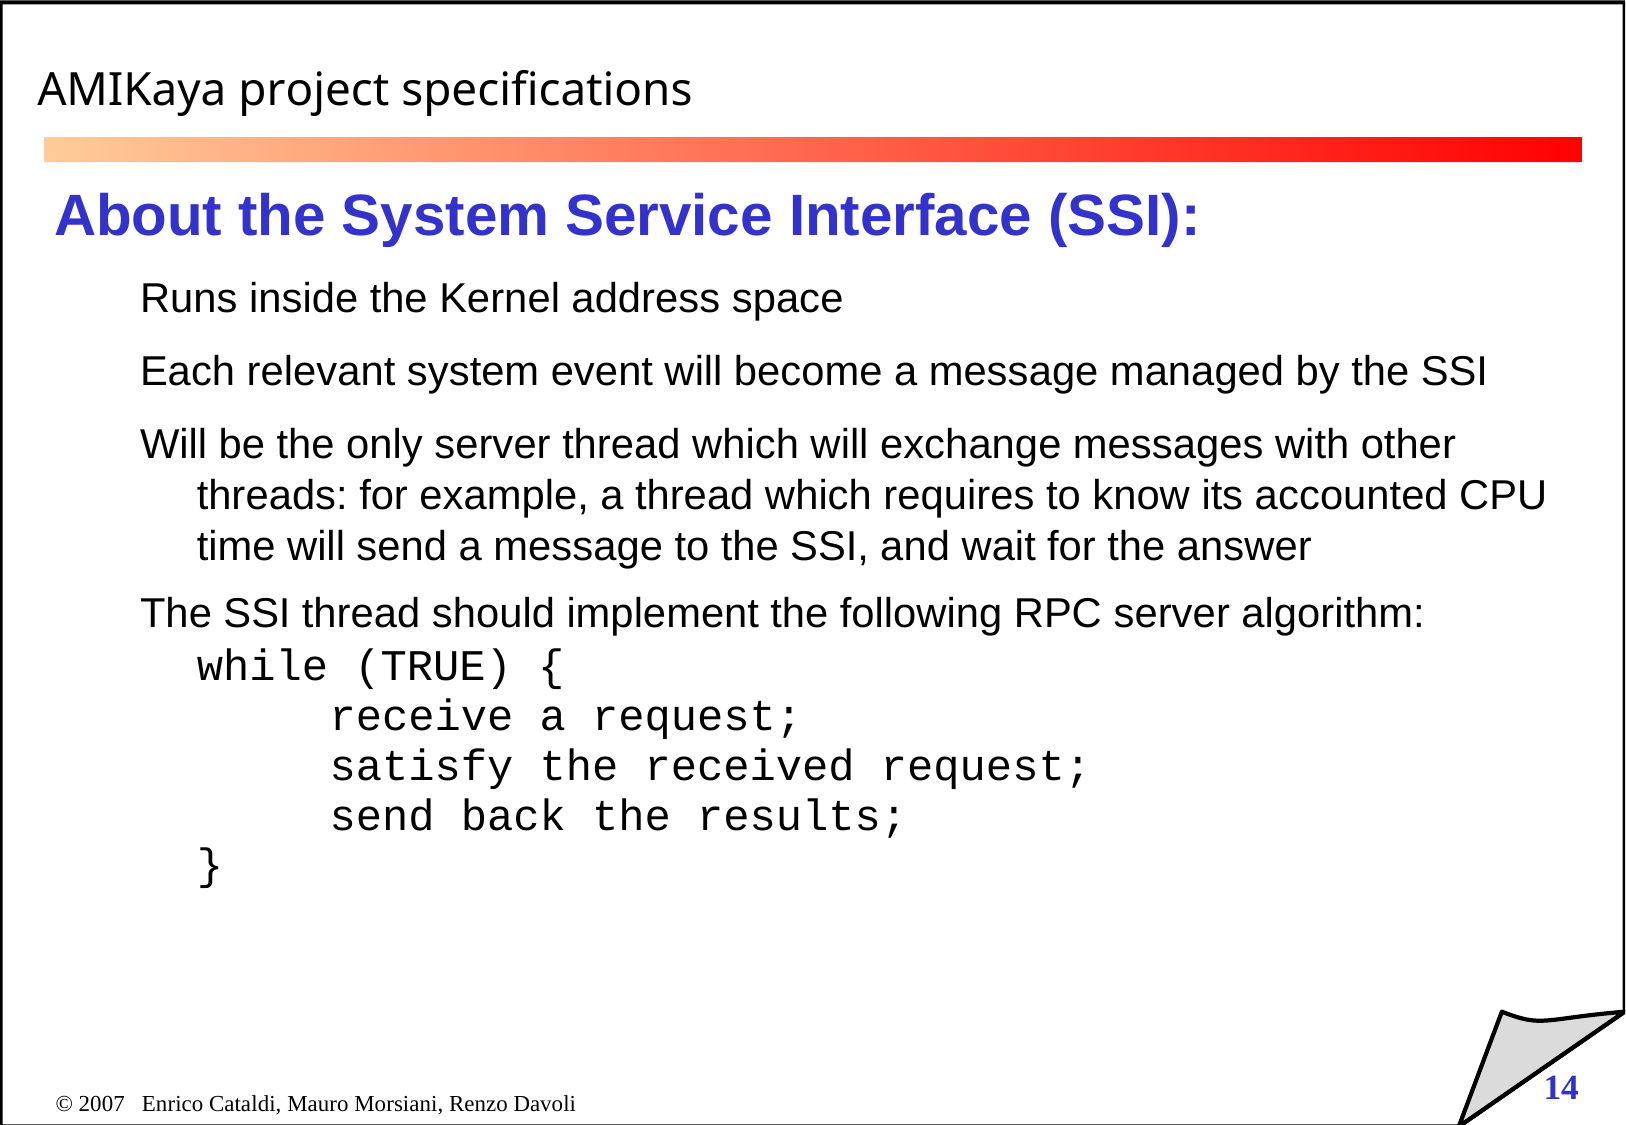

# AMIKaya project specifications
About the System Service Interface (SSI):
Runs inside the Kernel address space
Each relevant system event will become a message managed by the SSI
Will be the only server thread which will exchange messages with other threads: for example, a thread which requires to know its accounted CPU time will send a message to the SSI, and wait for the answer
The SSI thread should implement the following RPC server algorithm:
	while (TRUE) {
			receive a request;
			satisfy the received request;
			send back the results;
	}